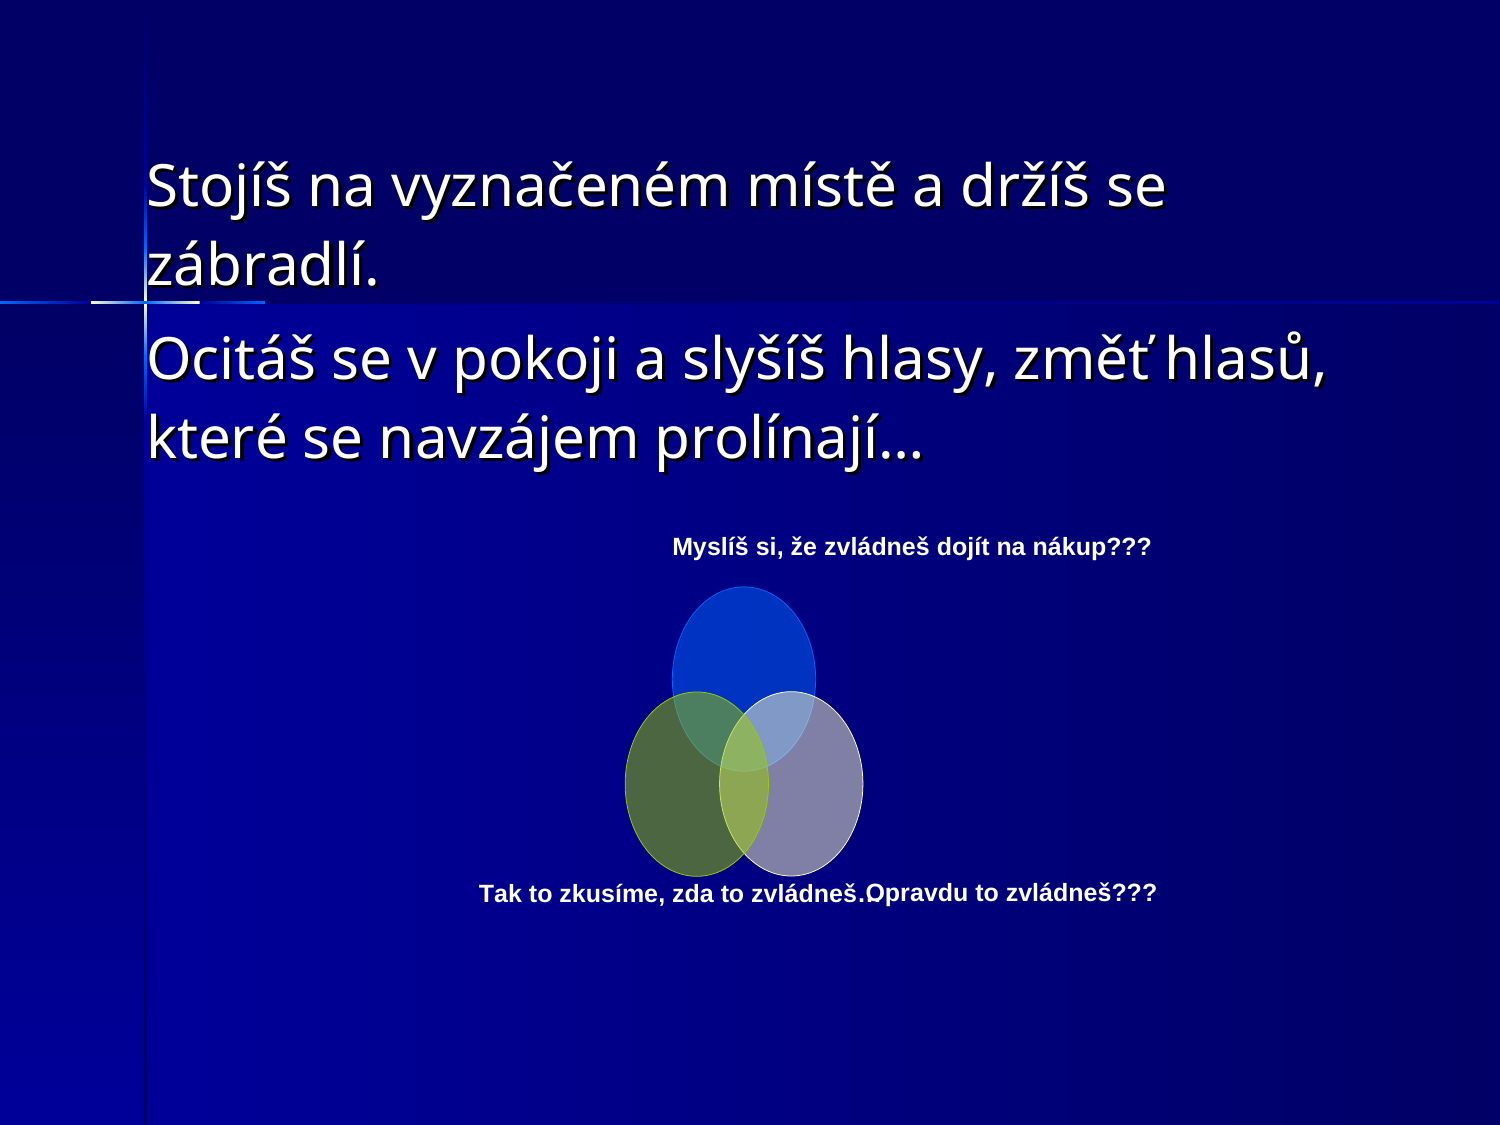

# Stojíš na vyznačeném místě a držíš se zábradlí.
	Ocitáš se v pokoji a slyšíš hlasy, změť hlasů, které se navzájem prolínají…
Myslíš si, že zvládneš dojít na nákup???
Opravdu to zvládneš???
Tak to zkusíme, zda to zvládneš…